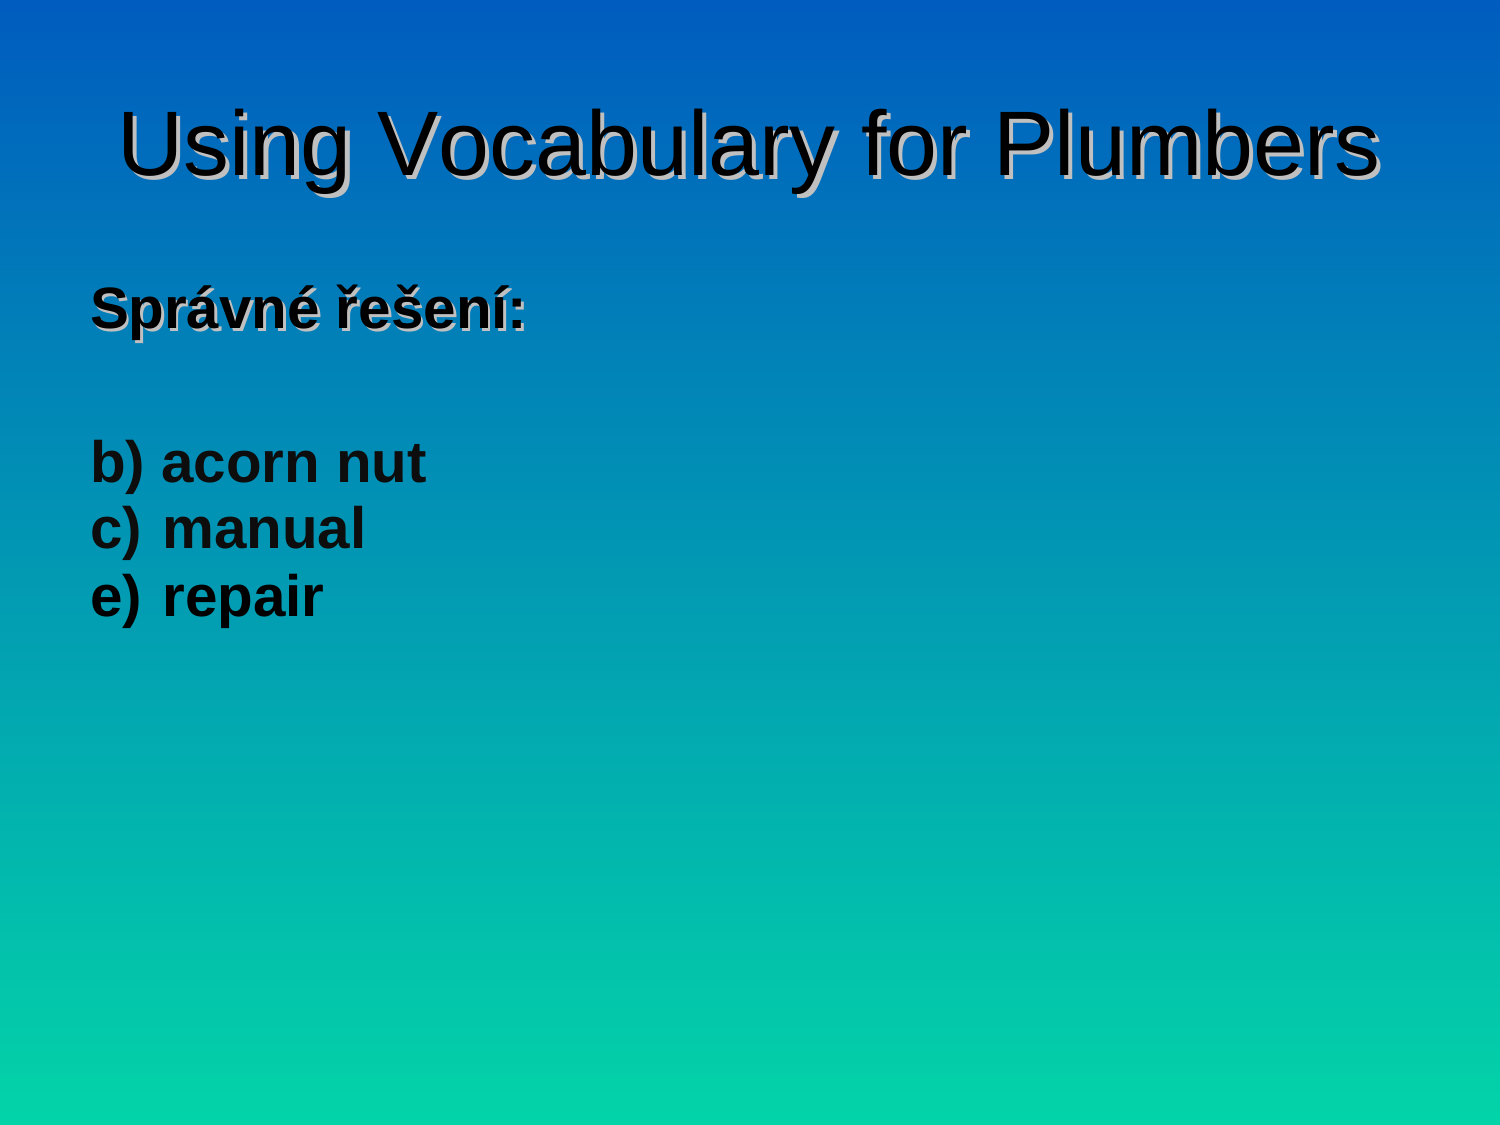

# Using Vocabulary for Plumbers
Správné řešení:
b) acorn nut
c)	 manual
e)	 repair